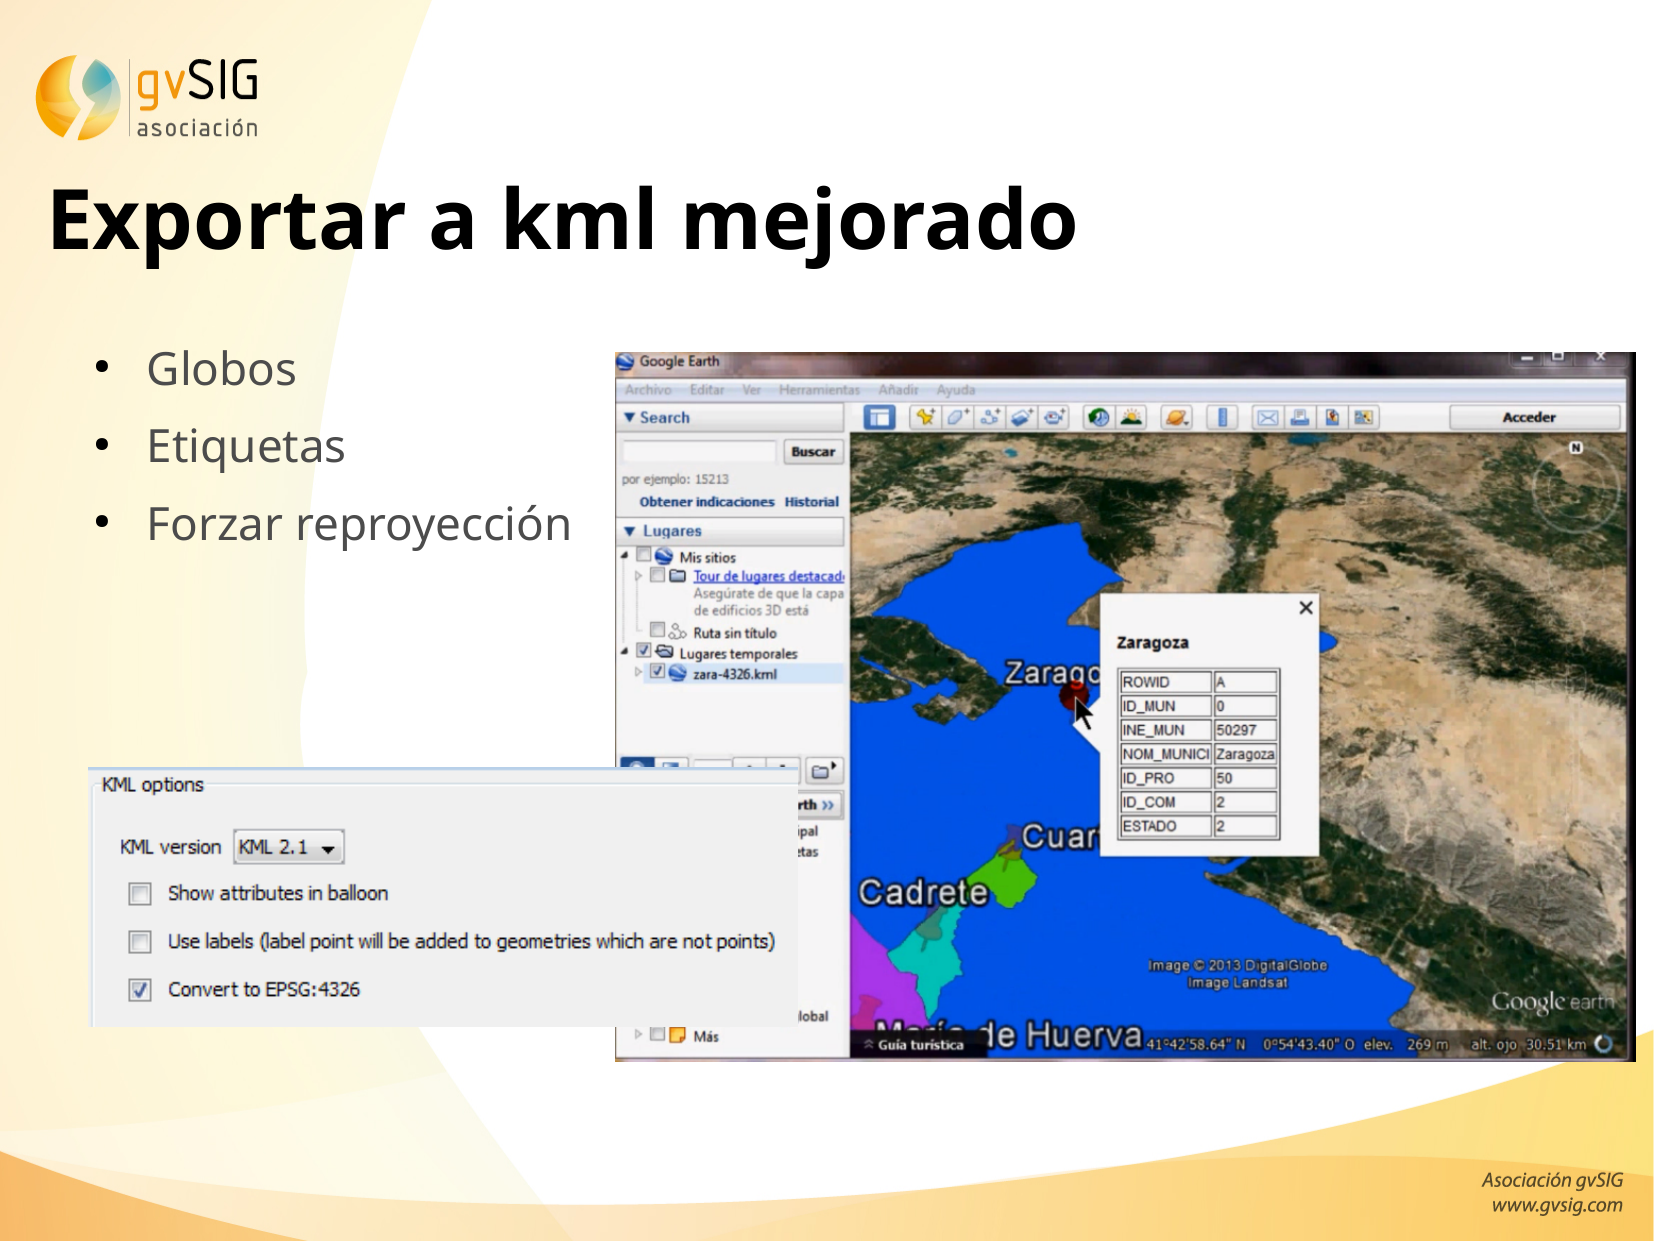

# Exportar a kml mejorado
Globos
Etiquetas
Forzar reproyección